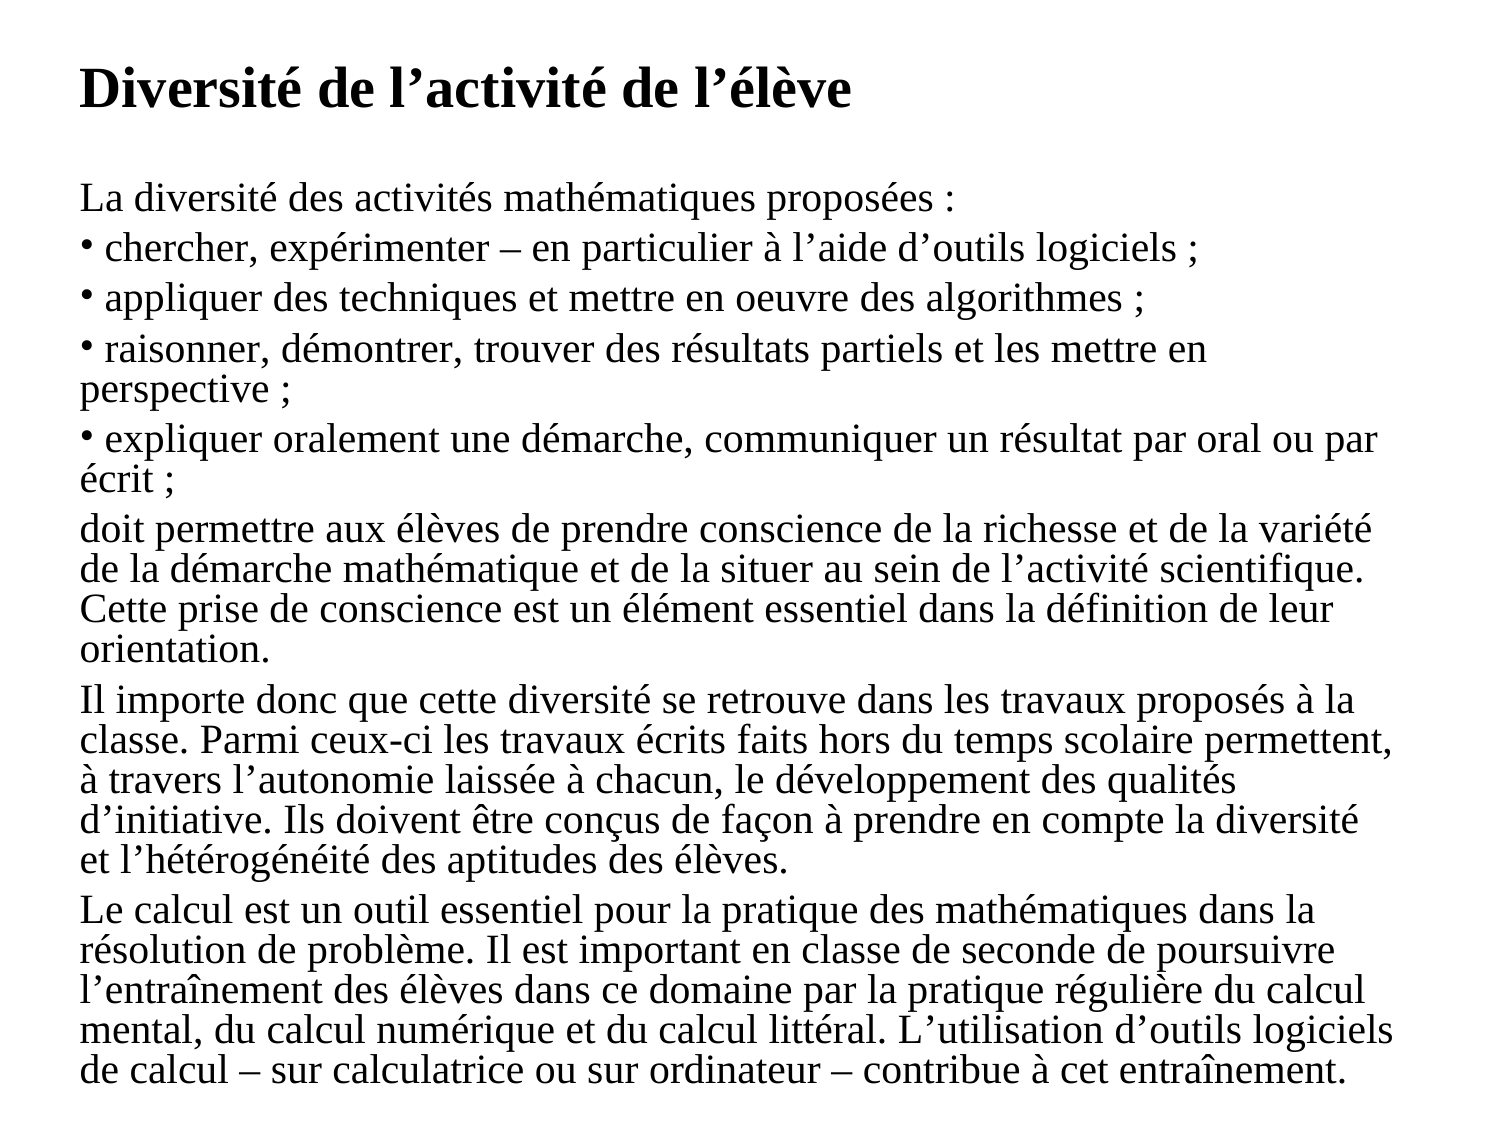

# Diversité de l’activité de l’élève
La diversité des activités mathématiques proposées :
 chercher, expérimenter – en particulier à l’aide d’outils logiciels ;
 appliquer des techniques et mettre en oeuvre des algorithmes ;
 raisonner, démontrer, trouver des résultats partiels et les mettre en perspective ;
 expliquer oralement une démarche, communiquer un résultat par oral ou par écrit ;
doit permettre aux élèves de prendre conscience de la richesse et de la variété de la démarche mathématique et de la situer au sein de l’activité scientifique. Cette prise de conscience est un élément essentiel dans la définition de leur orientation.
Il importe donc que cette diversité se retrouve dans les travaux proposés à la classe. Parmi ceux-ci les travaux écrits faits hors du temps scolaire permettent, à travers l’autonomie laissée à chacun, le développement des qualités d’initiative. Ils doivent être conçus de façon à prendre en compte la diversité et l’hétérogénéité des aptitudes des élèves.
Le calcul est un outil essentiel pour la pratique des mathématiques dans la résolution de problème. Il est important en classe de seconde de poursuivre l’entraînement des élèves dans ce domaine par la pratique régulière du calcul mental, du calcul numérique et du calcul littéral. L’utilisation d’outils logiciels de calcul – sur calculatrice ou sur ordinateur – contribue à cet entraînement.